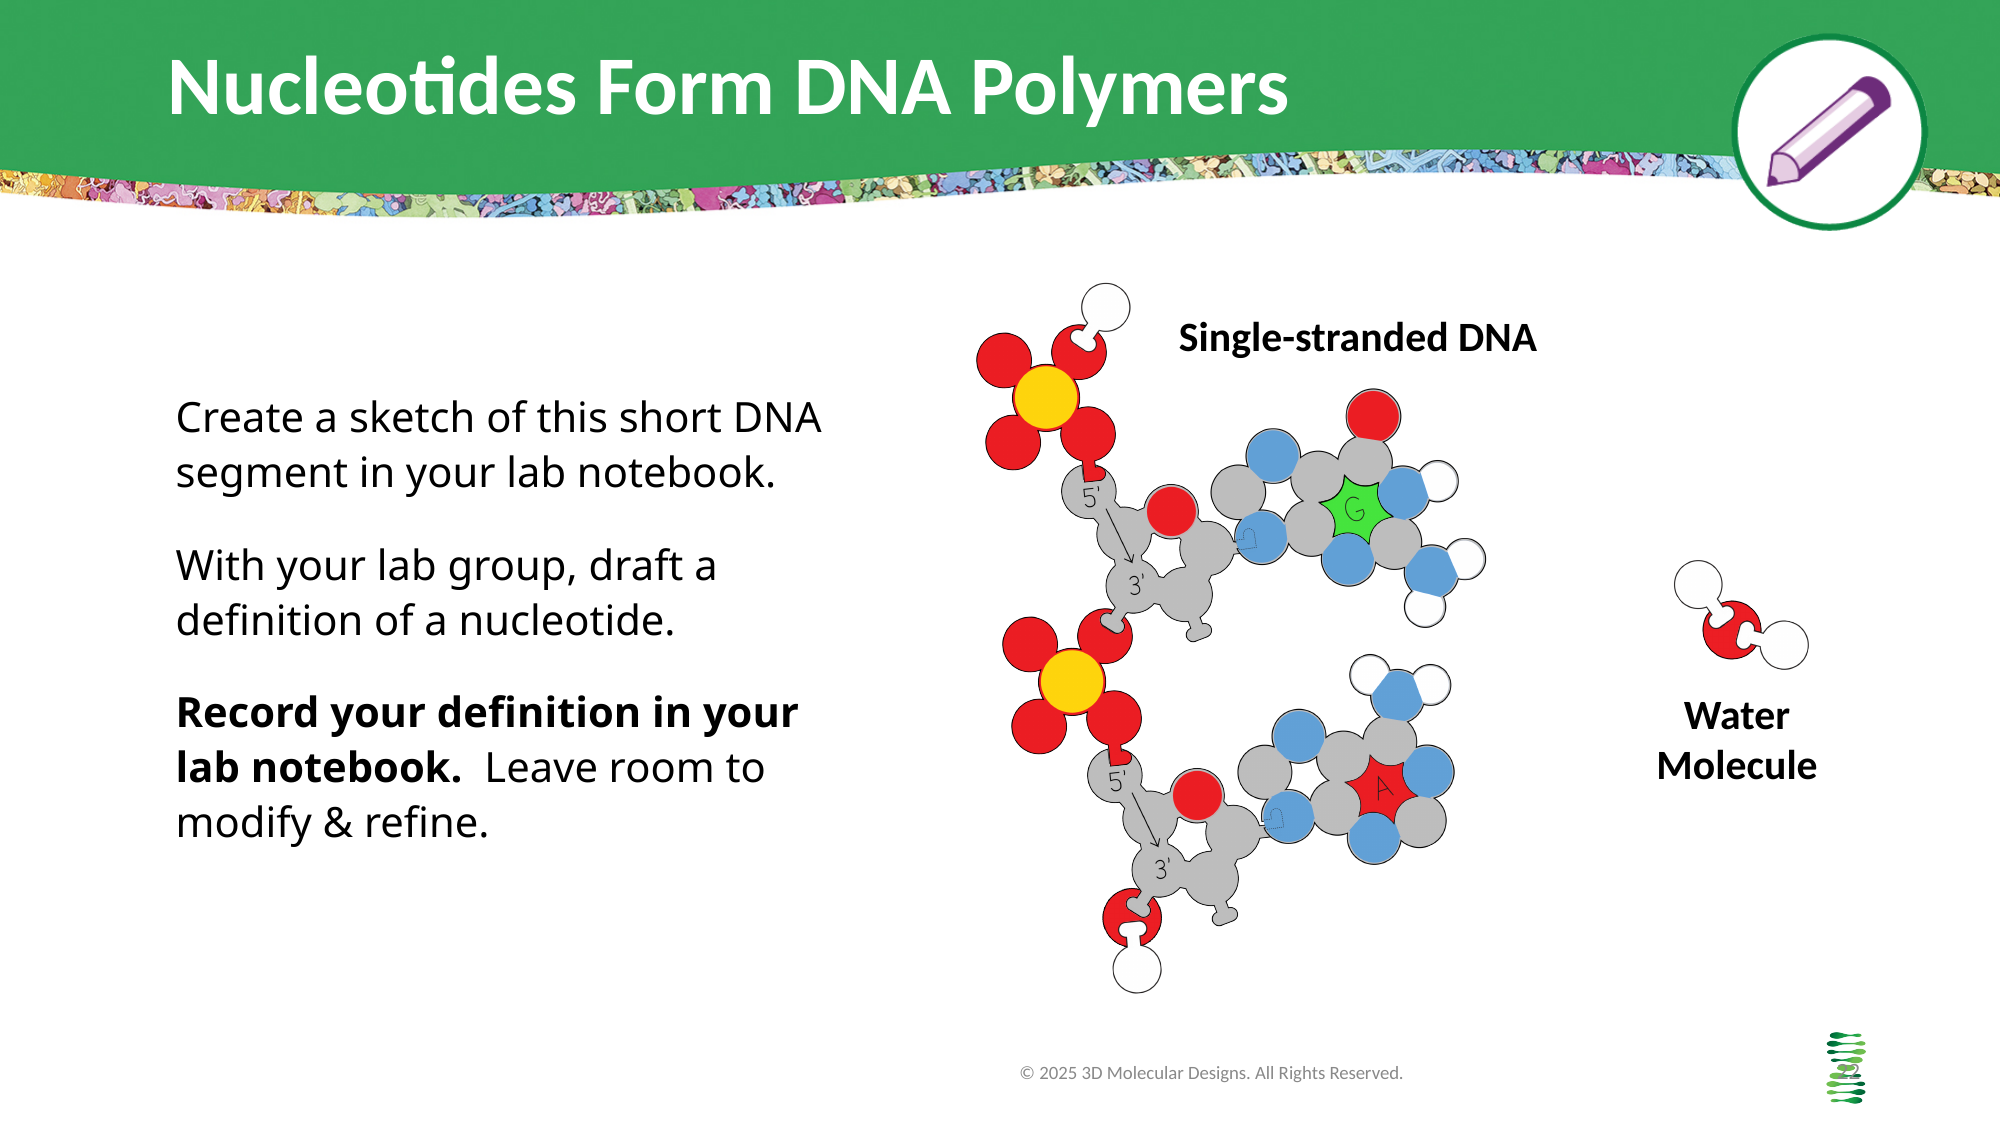

Nucleotides Form DNA Polymers
Single-stranded DNA
Create a sketch of this short DNA segment in your lab notebook.
With your lab group, draft a definition of a nucleotide.
Record your definition in your lab notebook. Leave room to modify & refine.
Water
Molecule